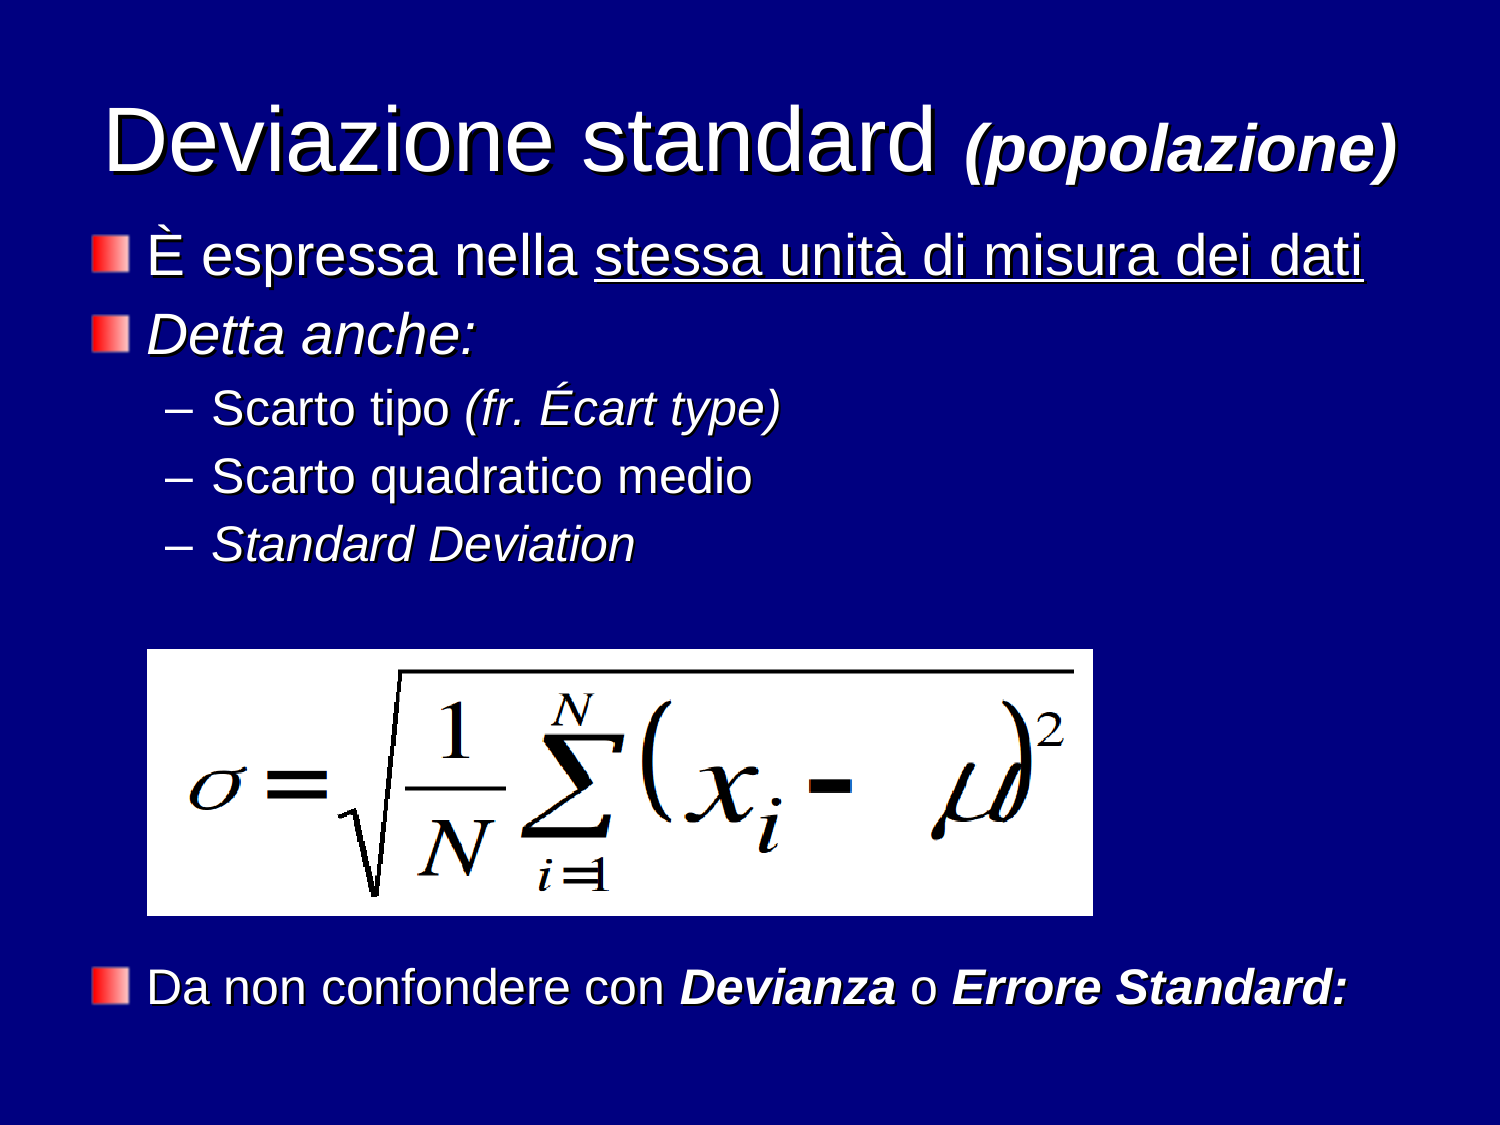

# Deviazione standard (popolazione)
È espressa nella stessa unità di misura dei dati
Detta anche:
Scarto tipo (fr. Écart type)
Scarto quadratico medio
Standard Deviation
Da non confondere con Devianza o Errore Standard: